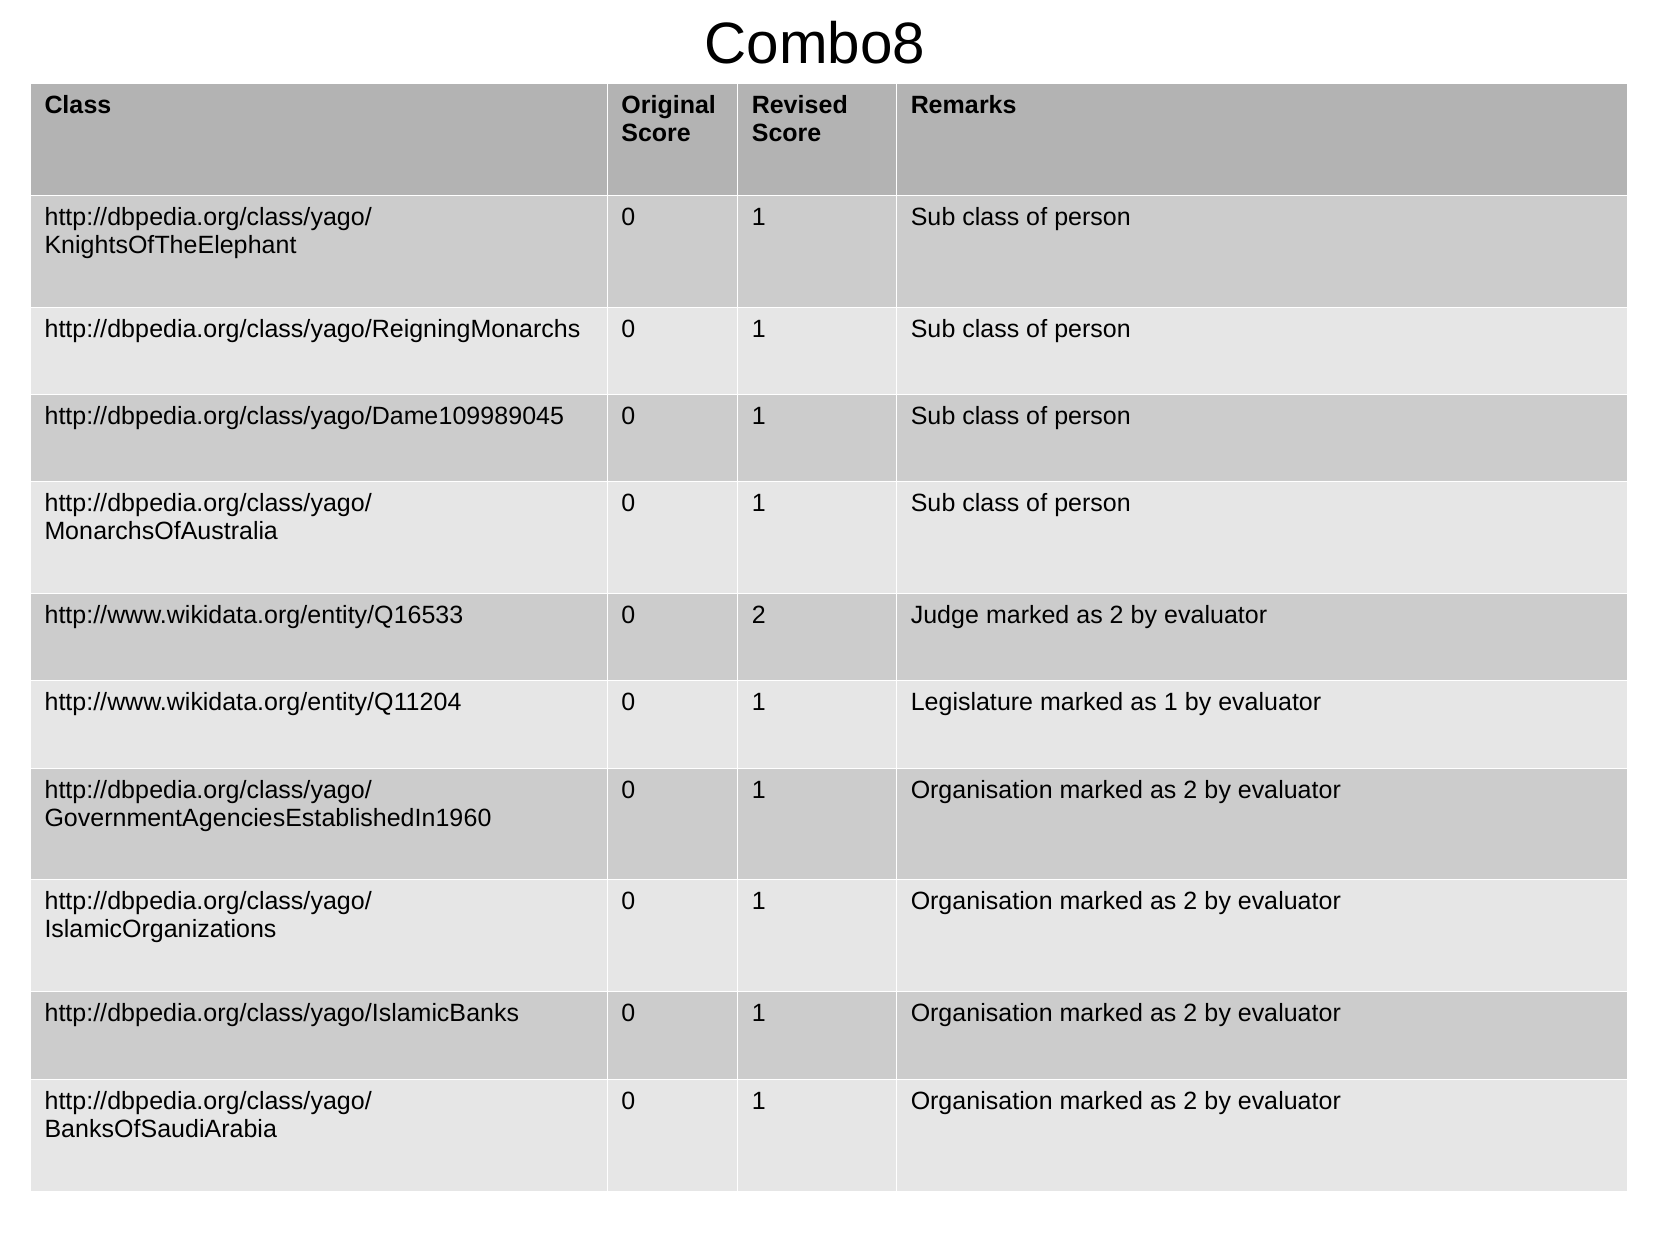

# Combo8
| Class | Original Score | Revised Score | Remarks |
| --- | --- | --- | --- |
| http://dbpedia.org/class/yago/KnightsOfTheElephant | 0 | 1 | Sub class of person |
| http://dbpedia.org/class/yago/ReigningMonarchs | 0 | 1 | Sub class of person |
| http://dbpedia.org/class/yago/Dame109989045 | 0 | 1 | Sub class of person |
| http://dbpedia.org/class/yago/MonarchsOfAustralia | 0 | 1 | Sub class of person |
| http://www.wikidata.org/entity/Q16533 | 0 | 2 | Judge marked as 2 by evaluator |
| http://www.wikidata.org/entity/Q11204 | 0 | 1 | Legislature marked as 1 by evaluator |
| http://dbpedia.org/class/yago/GovernmentAgenciesEstablishedIn1960 | 0 | 1 | Organisation marked as 2 by evaluator |
| http://dbpedia.org/class/yago/IslamicOrganizations | 0 | 1 | Organisation marked as 2 by evaluator |
| http://dbpedia.org/class/yago/IslamicBanks | 0 | 1 | Organisation marked as 2 by evaluator |
| http://dbpedia.org/class/yago/BanksOfSaudiArabia | 0 | 1 | Organisation marked as 2 by evaluator |